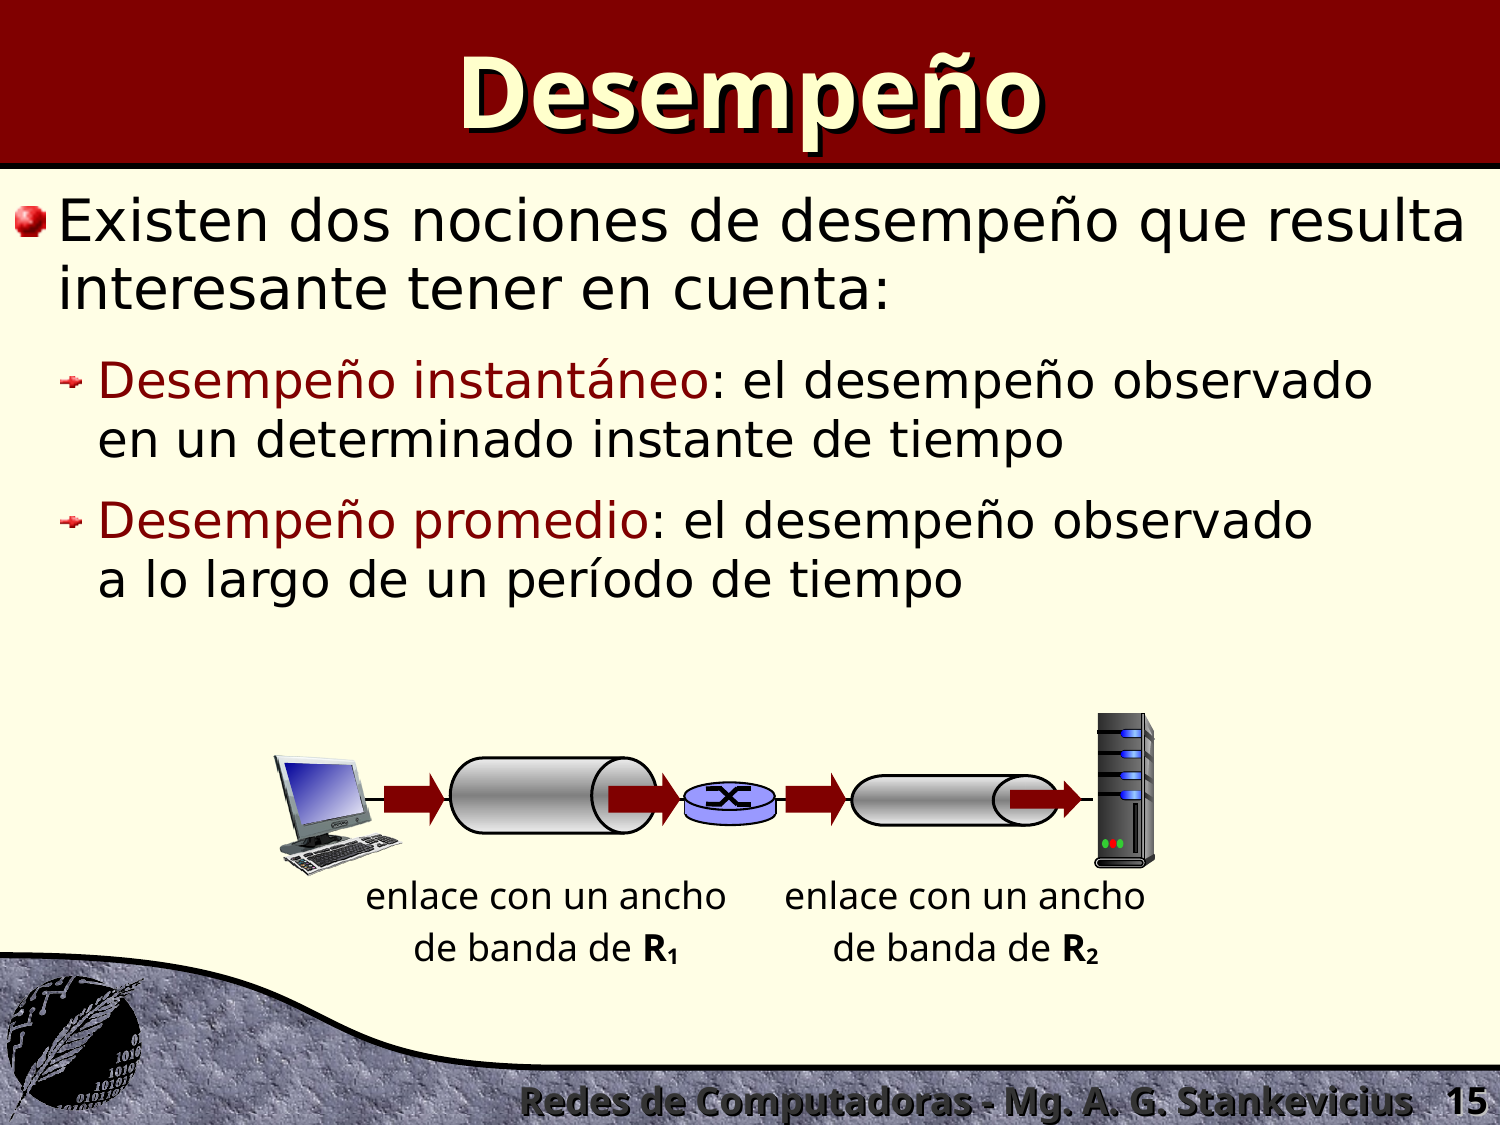

# Desempeño
Existen dos nociones de desempeño que resulta interesante tener en cuenta:
Desempeño instantáneo: el desempeño observado
en un determinado instante de tiempo
Desempeño promedio: el desempeño observado
a lo largo de un período de tiempo
enlace con un ancho
de banda de R1
enlace con un ancho
de banda de R2
15